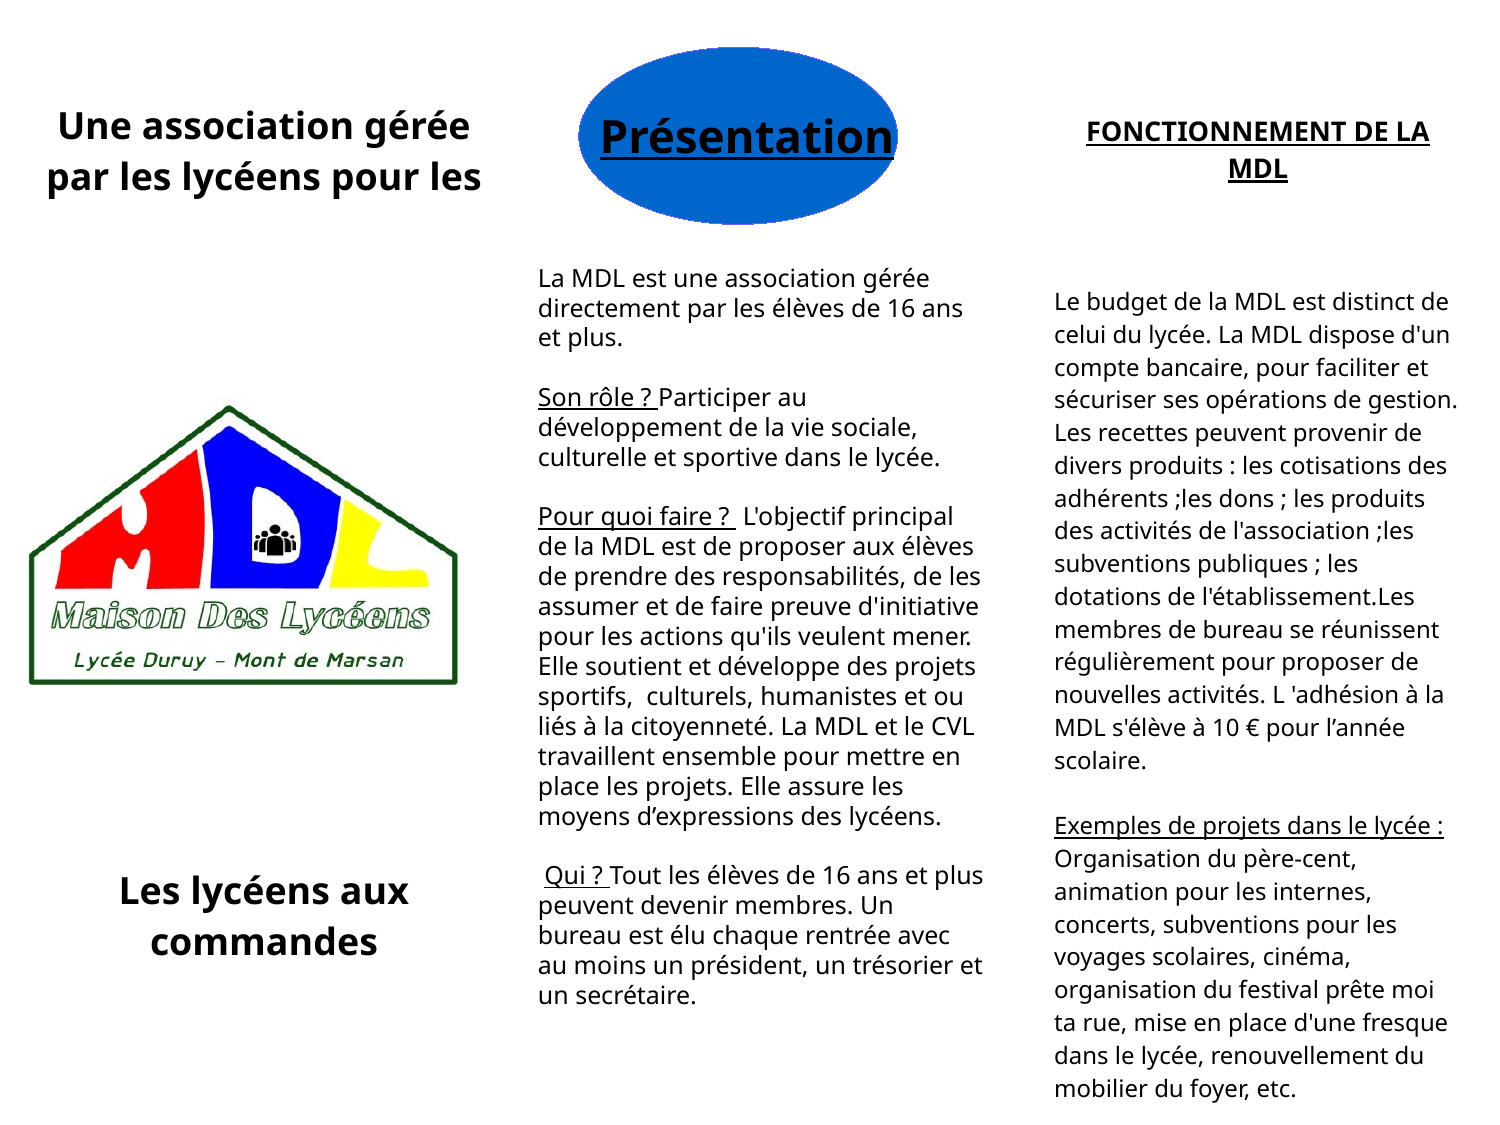

| Une association gérée par les lycéens pour les lycéens. Les lycéens aux commandes |
| --- |
| FONCTIONNEMENT DE LA MDL Le budget de la MDL est distinct de celui du lycée. La MDL dispose d'un compte bancaire, pour faciliter et sécuriser ses opérations de gestion. Les recettes peuvent provenir de divers produits : les cotisations des adhérents ;les dons ; les produits des activités de l'association ;les subventions publiques ; les dotations de l'établissement.Les membres de bureau se réunissent régulièrement pour proposer de nouvelles activités. L 'adhésion à la MDL s'élève à 10 € pour l’année scolaire. Exemples de projets dans le lycée : Organisation du père-cent, animation pour les internes, concerts, subventions pour les voyages scolaires, cinéma, organisation du festival prête moi ta rue, mise en place d'une fresque dans le lycée, renouvellement du mobilier du foyer, etc. |
| --- |
La MDL est une association gérée directement par les élèves de 16 ans et plus.
Son rôle ? Participer au développement de la vie sociale, culturelle et sportive dans le lycée.
Pour quoi faire ? L'objectif principal de la MDL est de proposer aux élèves de prendre des responsabilités, de les assumer et de faire preuve d'initiative pour les actions qu'ils veulent mener. Elle soutient et développe des projets sportifs, culturels, humanistes et ou liés à la citoyenneté. La MDL et le CVL travaillent ensemble pour mettre en place les projets. Elle assure les moyens d’expressions des lycéens.
 Qui ? Tout les élèves de 16 ans et plus peuvent devenir membres. Un bureau est élu chaque rentrée avec au moins un président, un trésorier et un secrétaire.
#
Présentation